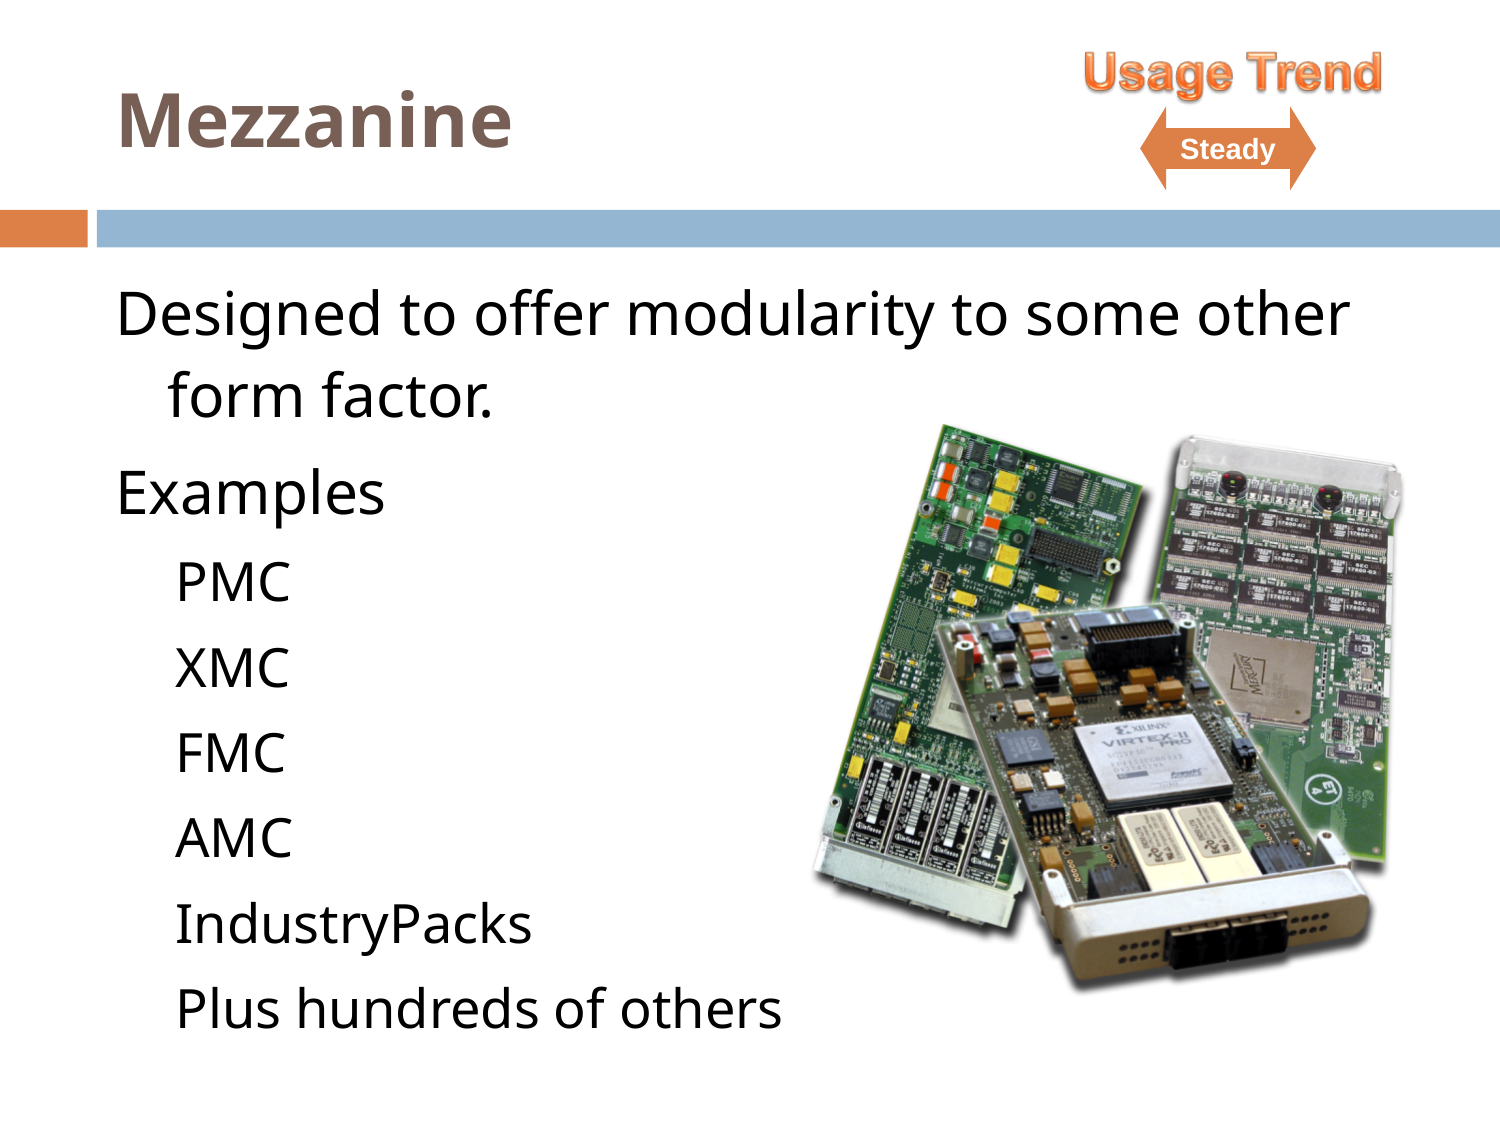

# Mezzanine
Steady
Designed to offer modularity to some other form factor.
Examples
PMC
XMC
FMC
AMC
IndustryPacks
Plus hundreds of others